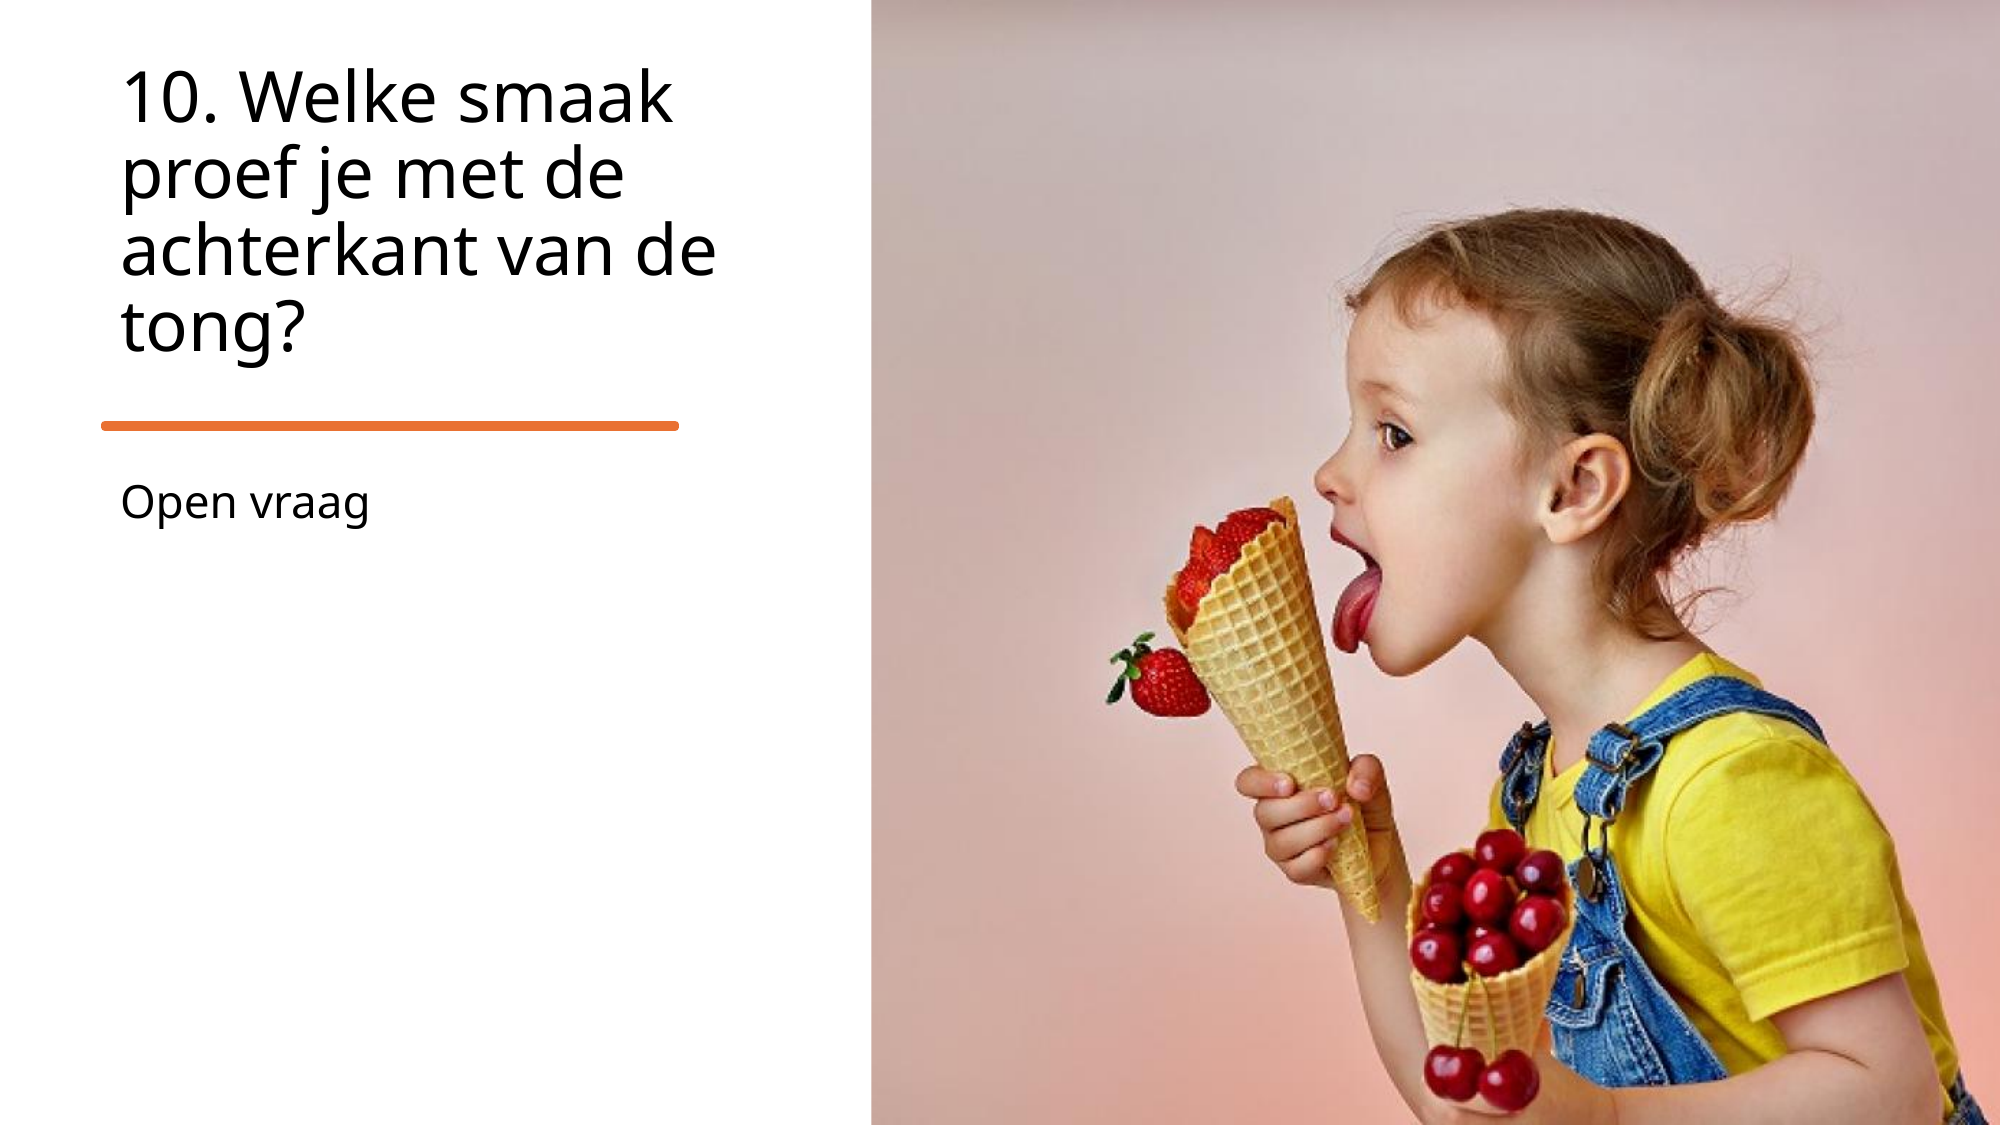

# 10. Welke smaak proef je met de achterkant van de tong?
Open vraag